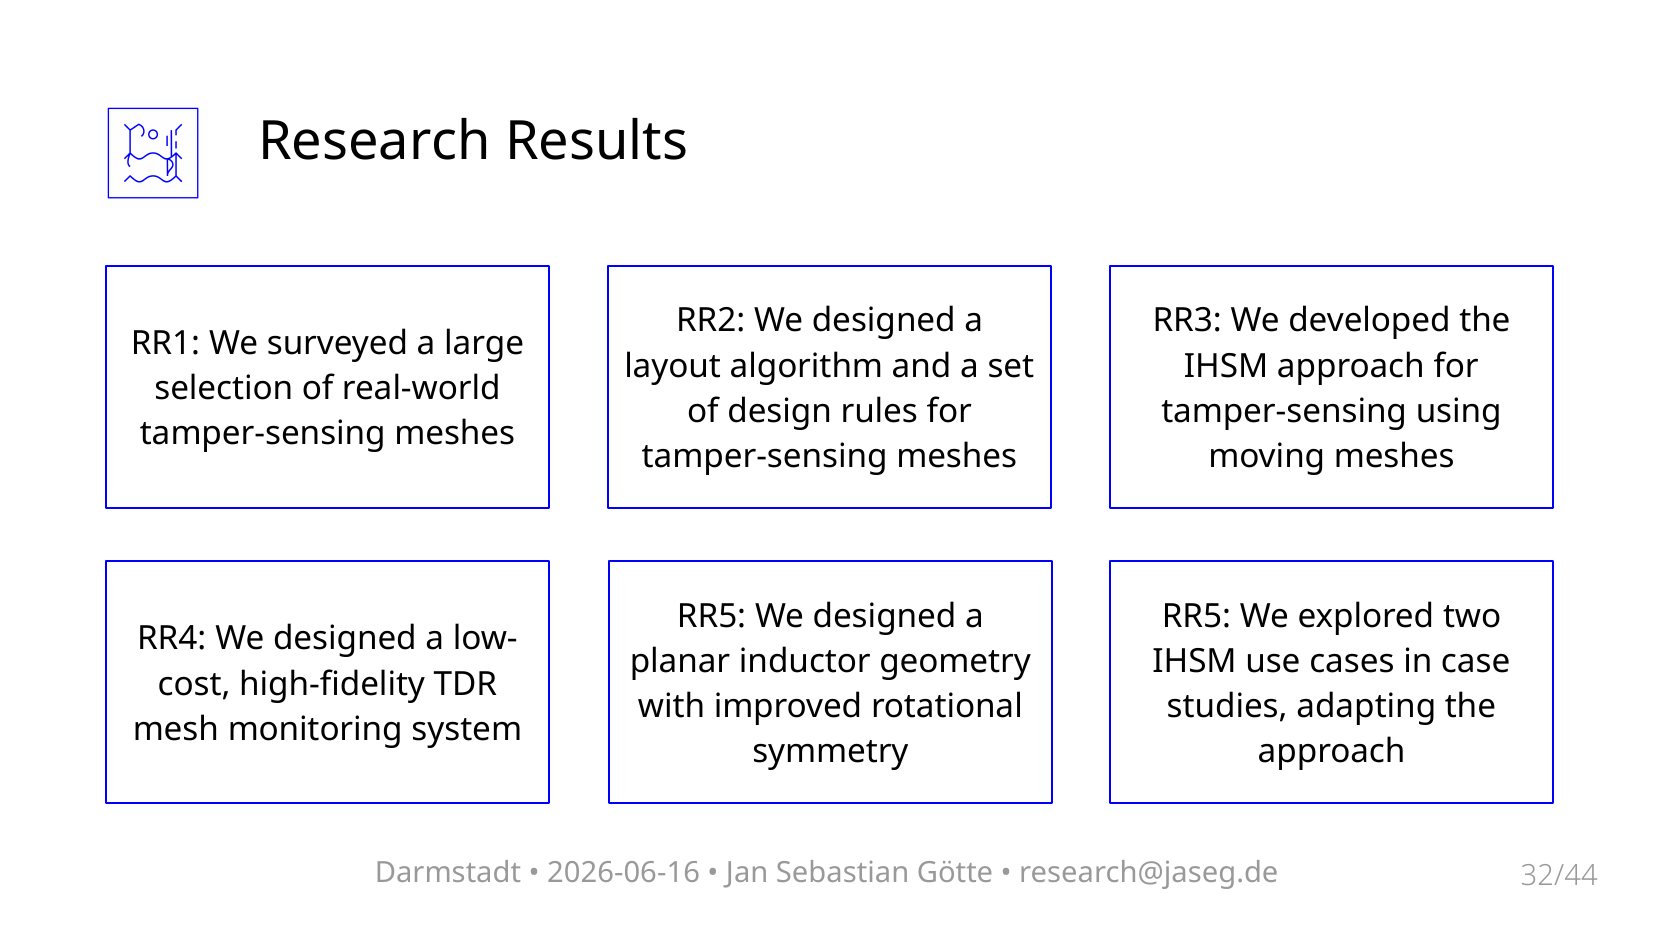

Research Results
RR1: We surveyed a large selection of real-world tamper-sensing meshes
RR2: We designed a layout algorithm and a set of design rules for tamper-sensing meshes
RR3: We developed the IHSM approach for tamper-sensing using moving meshes
RR4: We designed a low-cost, high-fidelity TDR mesh monitoring system
RR5: We designed a planar inductor geometry with improved rotational symmetry
RR5: We explored two IHSM use cases in case studies, adapting the approach